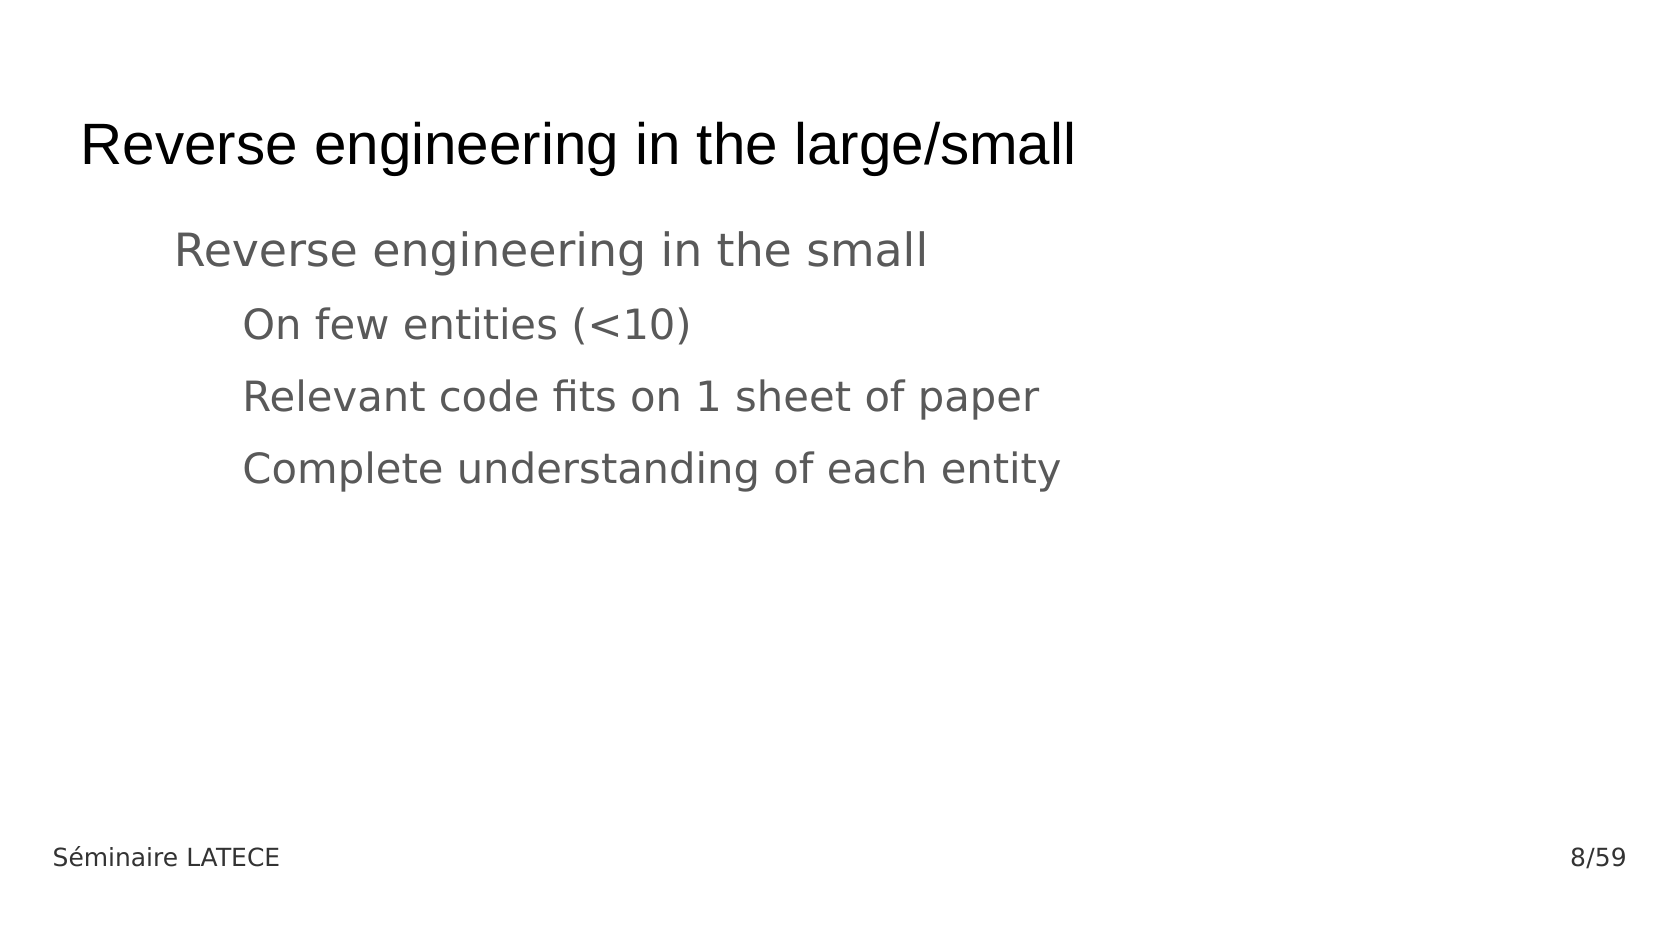

# Reverse engineering in the large/small
Reverse engineering in the small
On few entities (<10)
Relevant code fits on 1 sheet of paper
Complete understanding of each entity